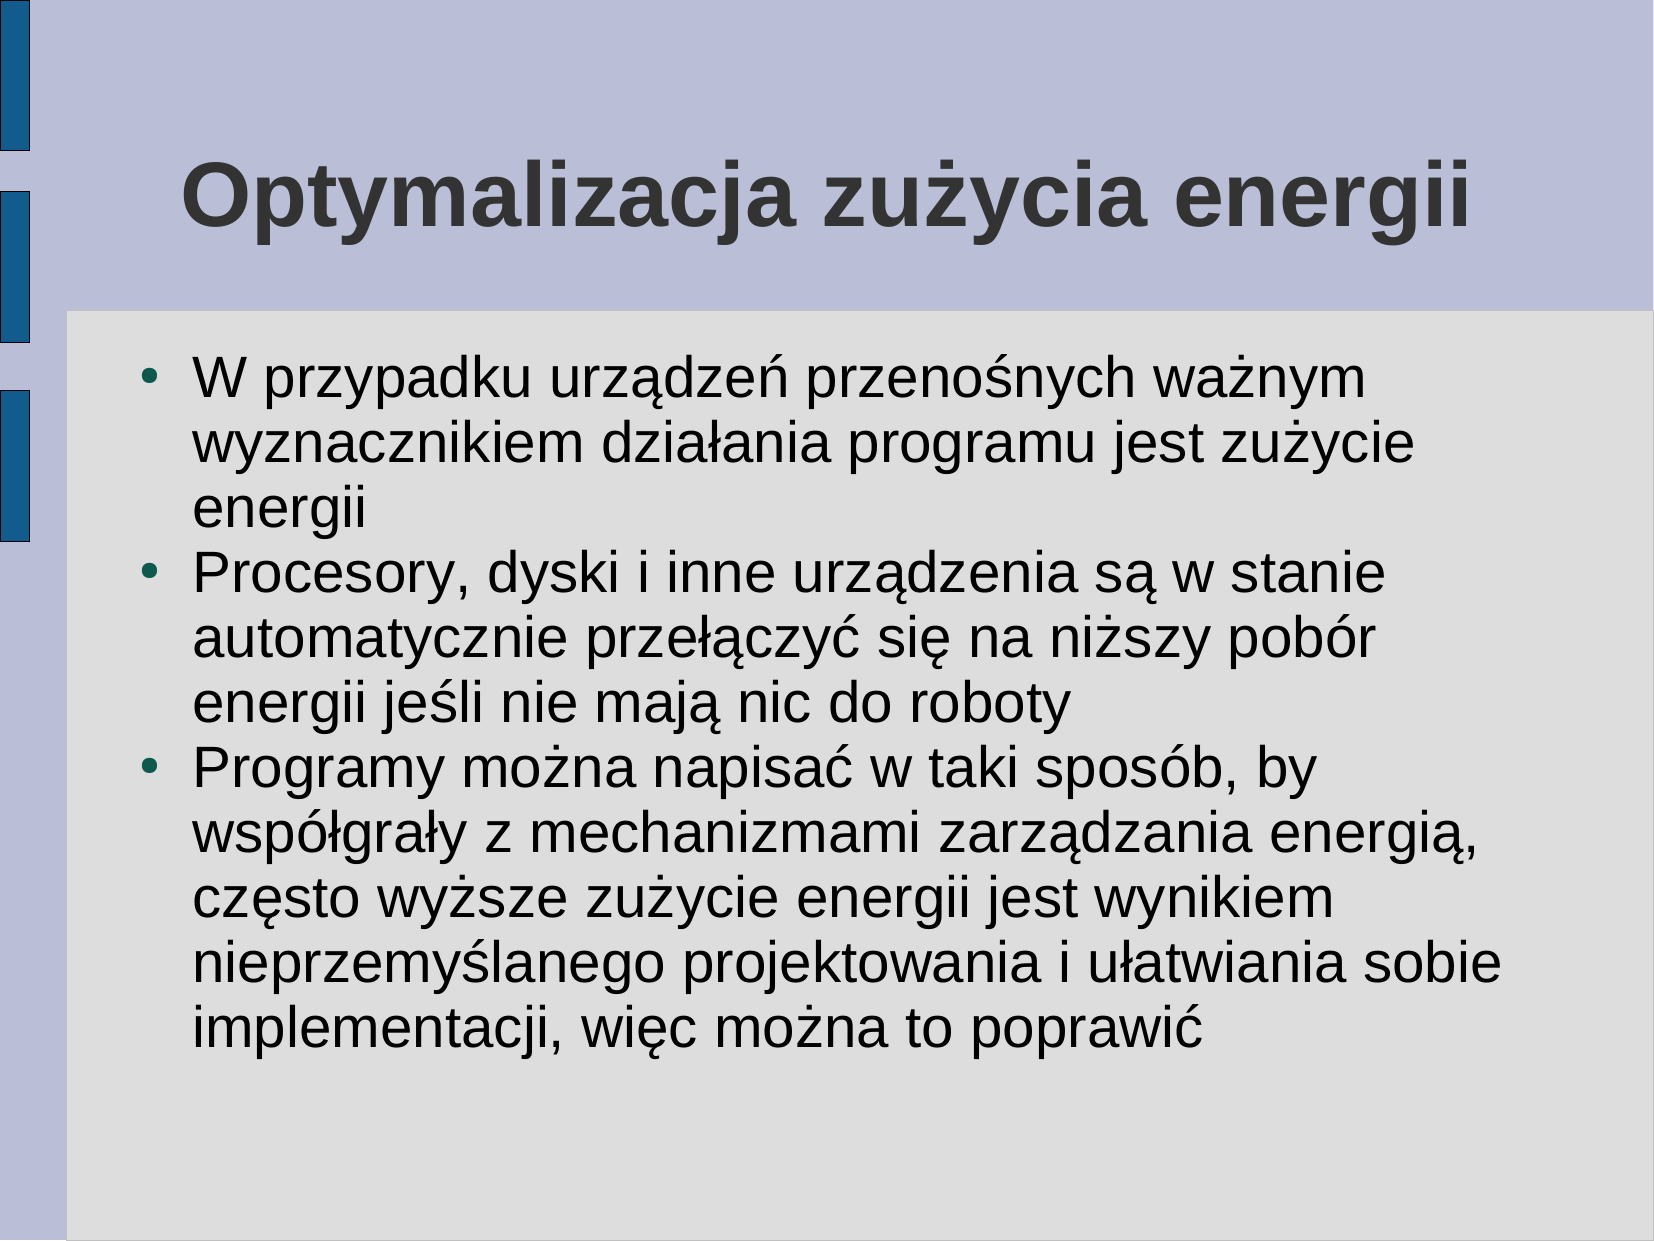

# Optymalizacja zużycia energii
W przypadku urządzeń przenośnych ważnym wyznacznikiem działania programu jest zużycie energii
Procesory, dyski i inne urządzenia są w stanie automatycznie przełączyć się na niższy pobór energii jeśli nie mają nic do roboty
Programy można napisać w taki sposób, by współgrały z mechanizmami zarządzania energią, często wyższe zużycie energii jest wynikiem nieprzemyślanego projektowania i ułatwiania sobie implementacji, więc można to poprawić